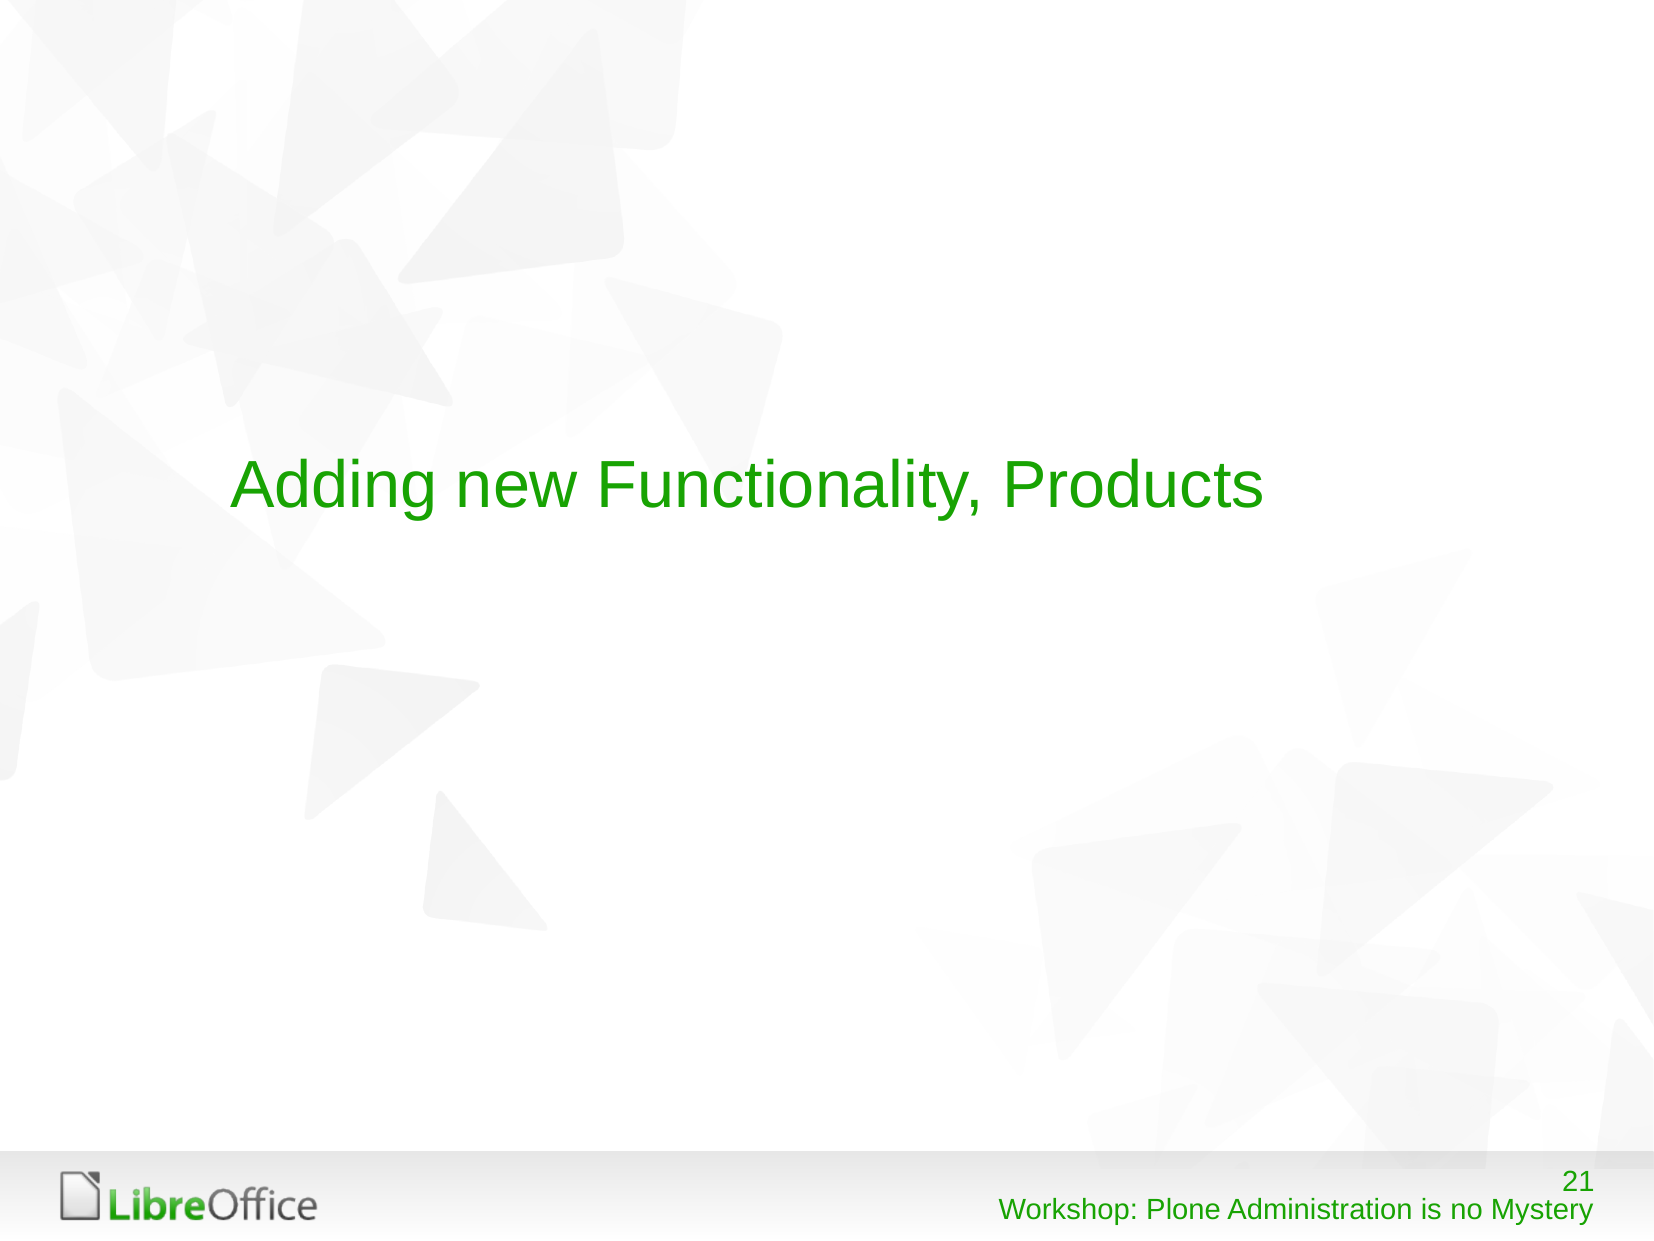

# Adding new Functionality, Products
21
Workshop: Plone Administration is no Mystery